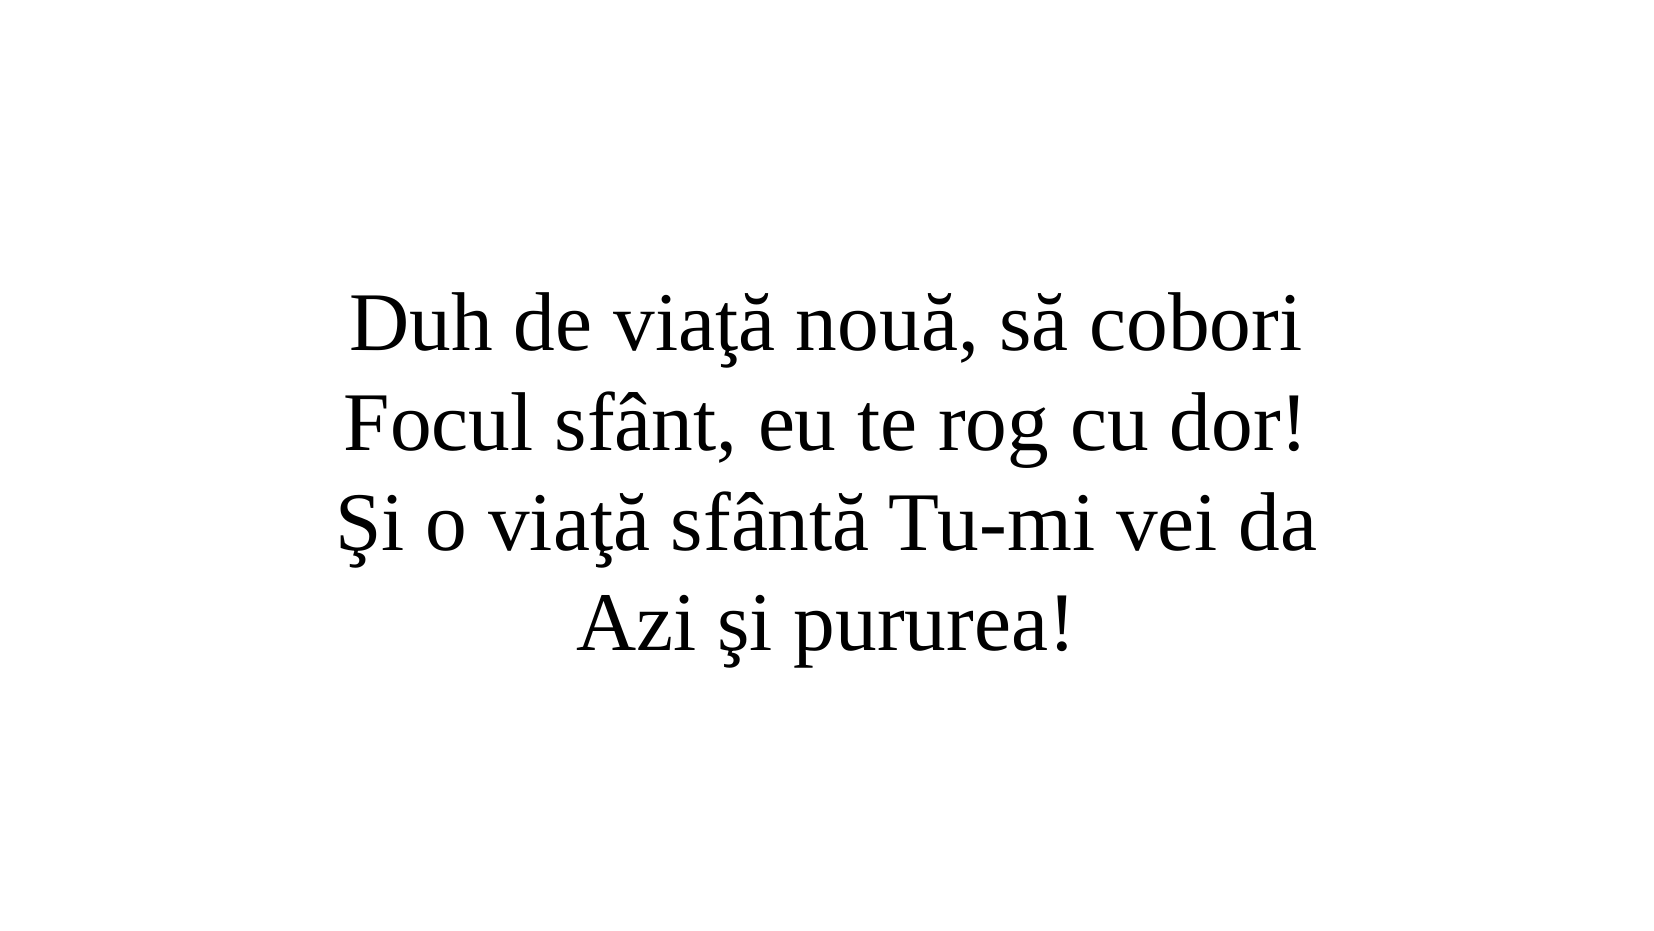

# Duh de viaţă nouă, să cobori Focul sfânt, eu te rog cu dor! Şi o viaţă sfântă Tu-mi vei da Azi şi pururea!